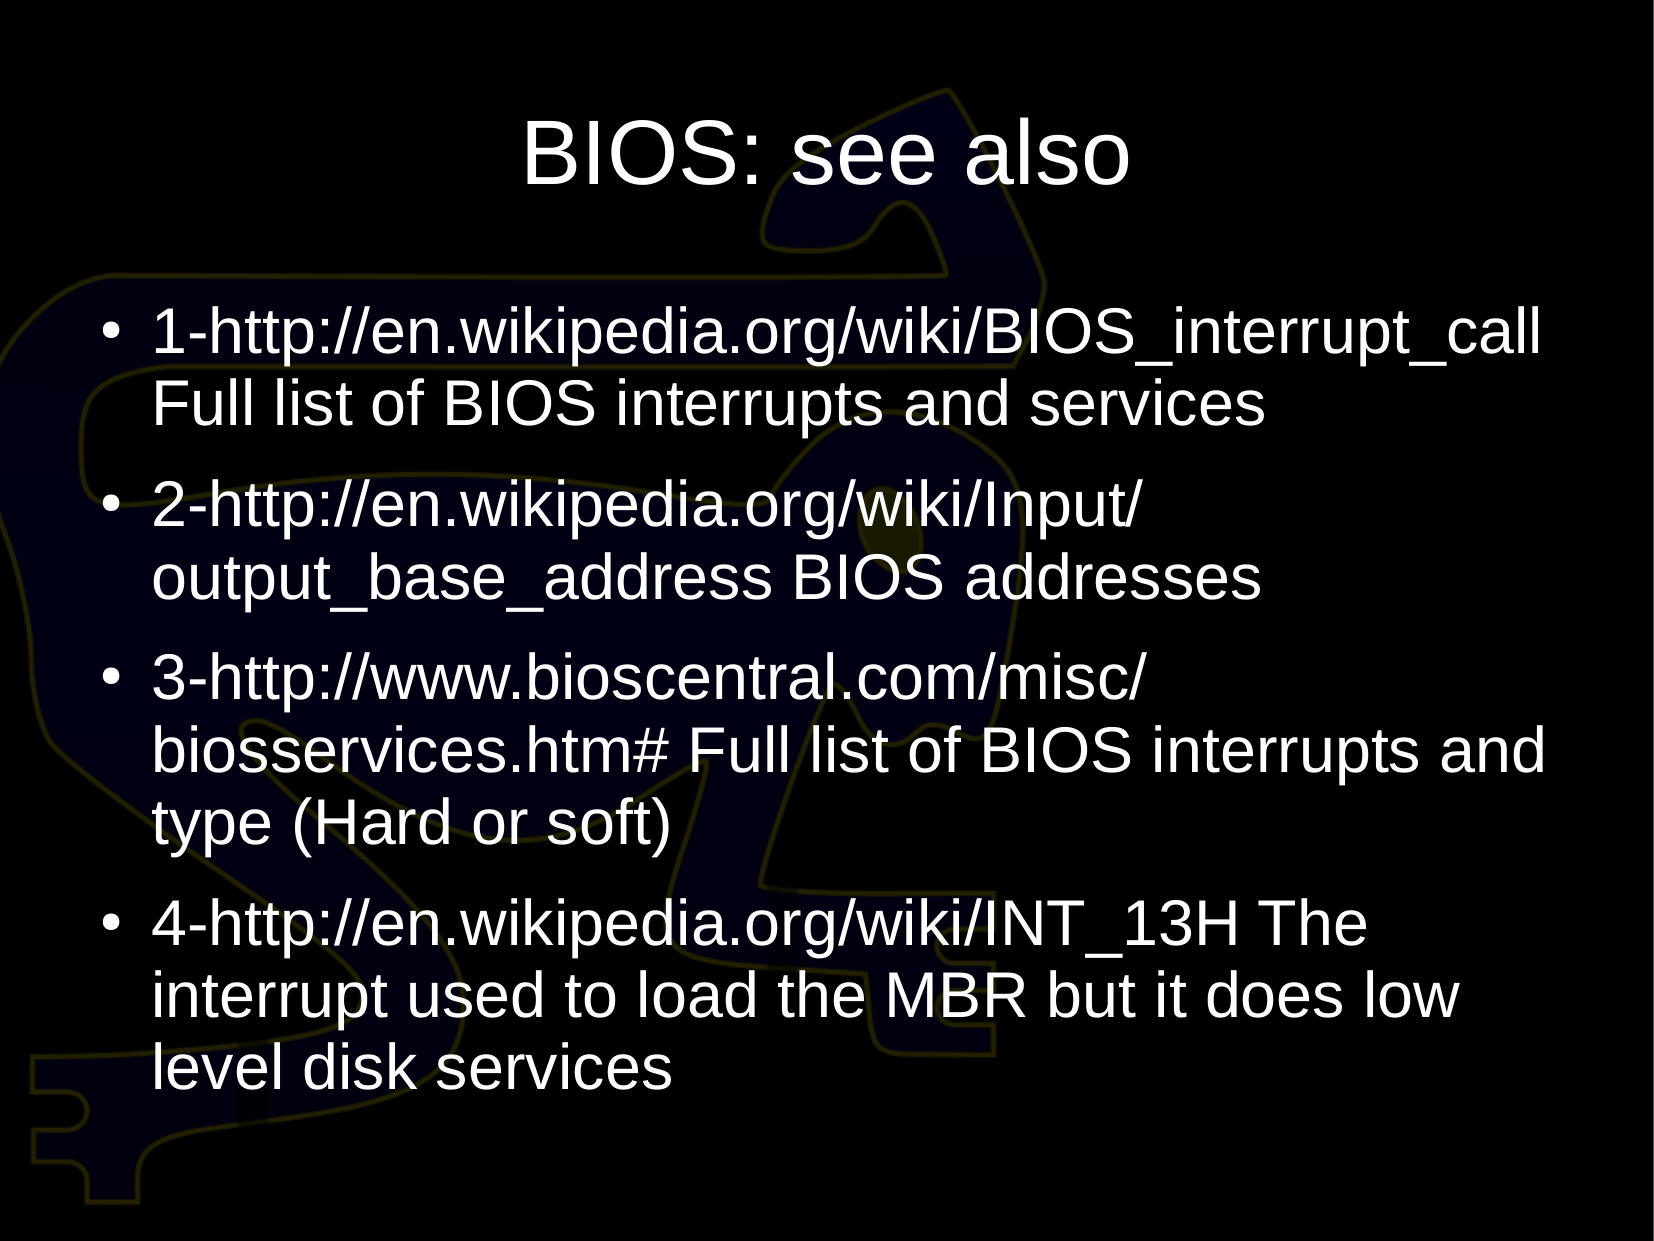

# BIOS: see also
1-http://en.wikipedia.org/wiki/BIOS_interrupt_call Full list of BIOS interrupts and services
2-http://en.wikipedia.org/wiki/Input/output_base_address BIOS addresses
3-http://www.bioscentral.com/misc/biosservices.htm# Full list of BIOS interrupts and type (Hard or soft)
4-http://en.wikipedia.org/wiki/INT_13H The interrupt used to load the MBR but it does low level disk services